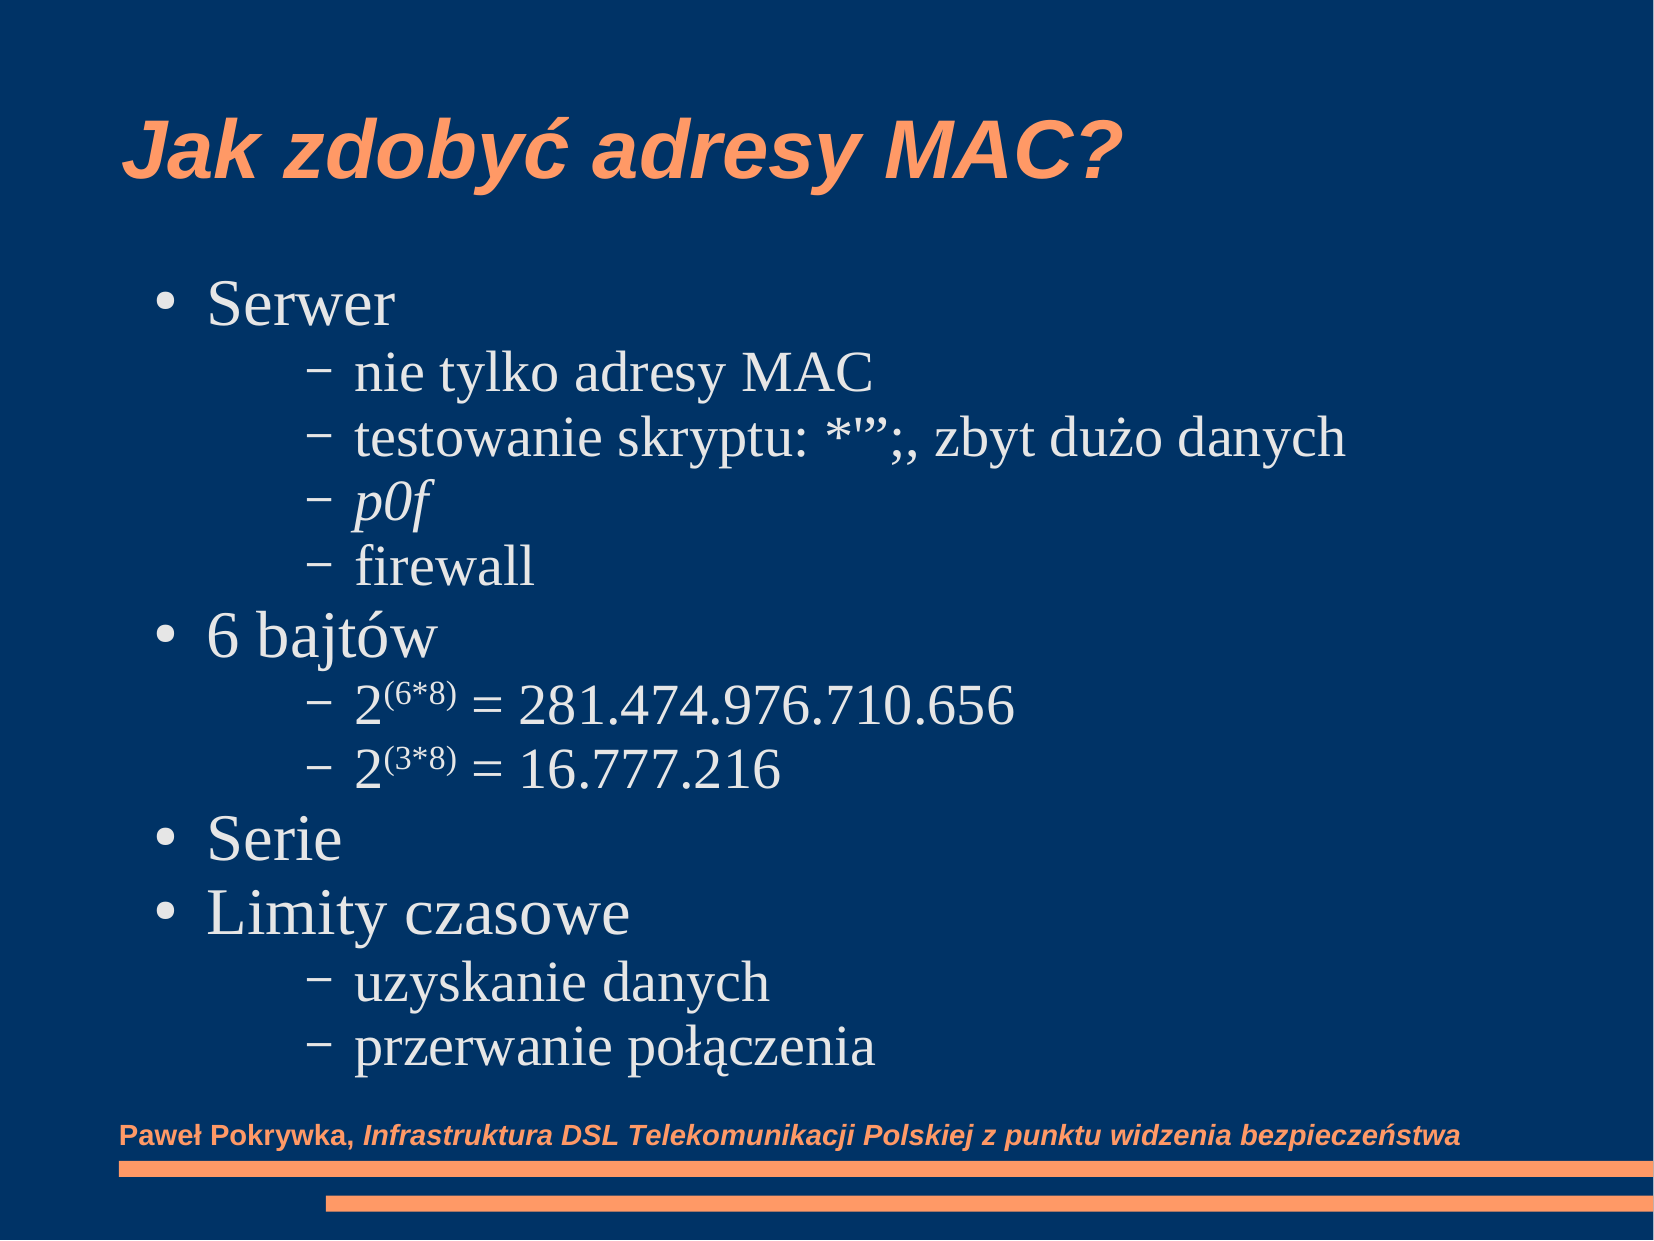

# Jak zdobyć adresy MAC?
Serwer
nie tylko adresy MAC
testowanie skryptu: *'”;, zbyt dużo danych
p0f
firewall
6 bajtów
2(6*8) = 281.474.976.710.656
2(3*8) = 16.777.216
Serie
Limity czasowe
uzyskanie danych
przerwanie połączenia
Paweł Pokrywka, Infrastruktura DSL Telekomunikacji Polskiej z punktu widzenia bezpieczeństwa